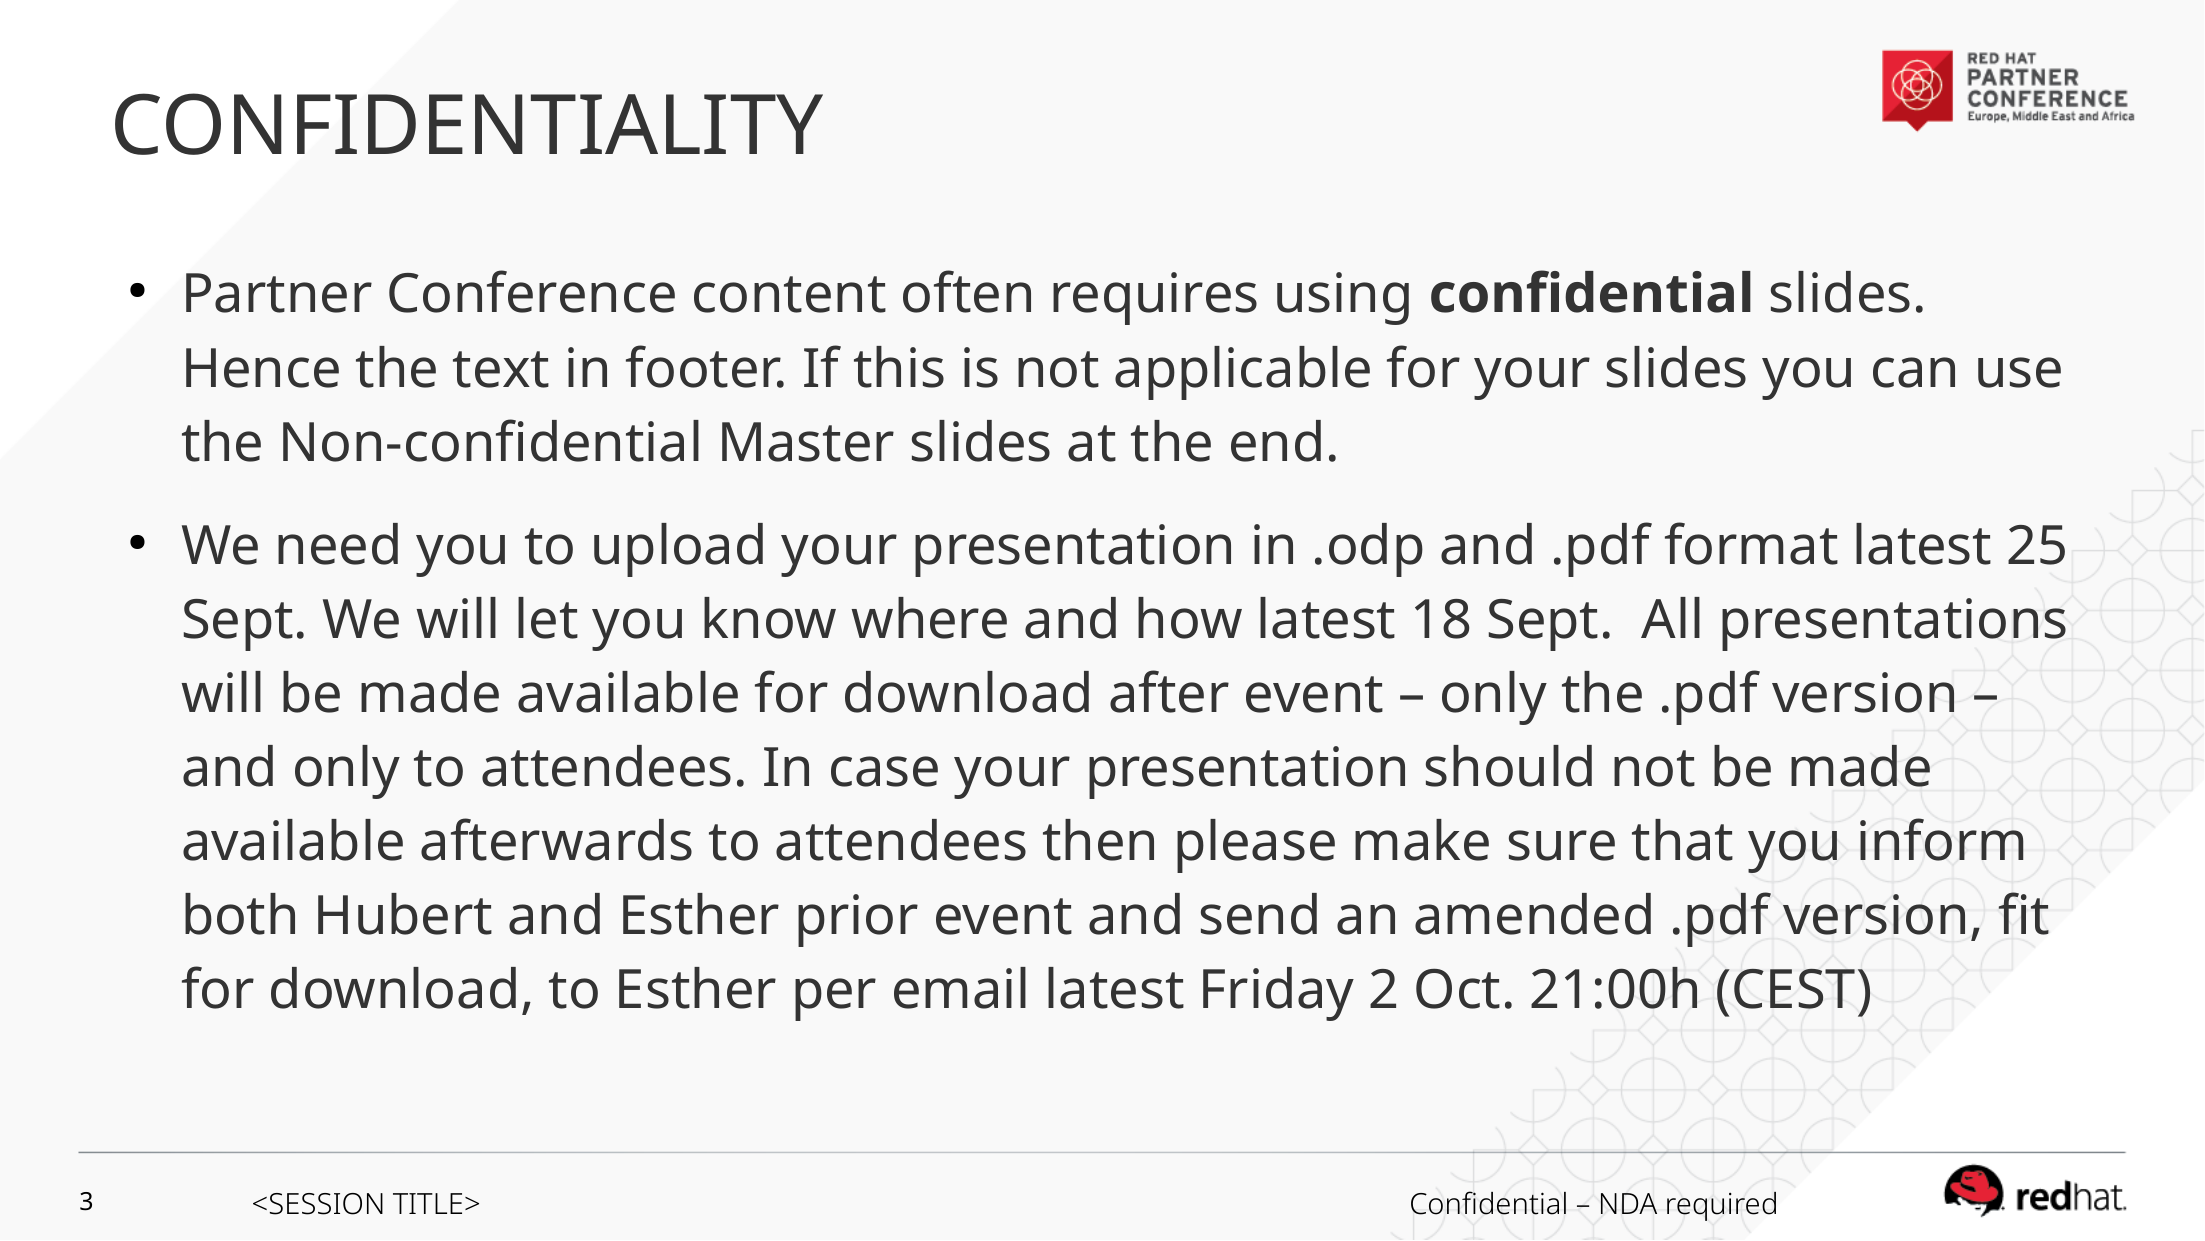

CONFIDENTIALITY
# Partner Conference content often requires using confidential slides. Hence the text in footer. If this is not applicable for your slides you can use the Non-confidential Master slides at the end.
We need you to upload your presentation in .odp and .pdf format latest 25 Sept. We will let you know where and how latest 18 Sept. All presentations will be made available for download after event – only the .pdf version – and only to attendees. In case your presentation should not be made available afterwards to attendees then please make sure that you inform both Hubert and Esther prior event and send an amended .pdf version, fit for download, to Esther per email latest Friday 2 Oct. 21:00h (CEST)